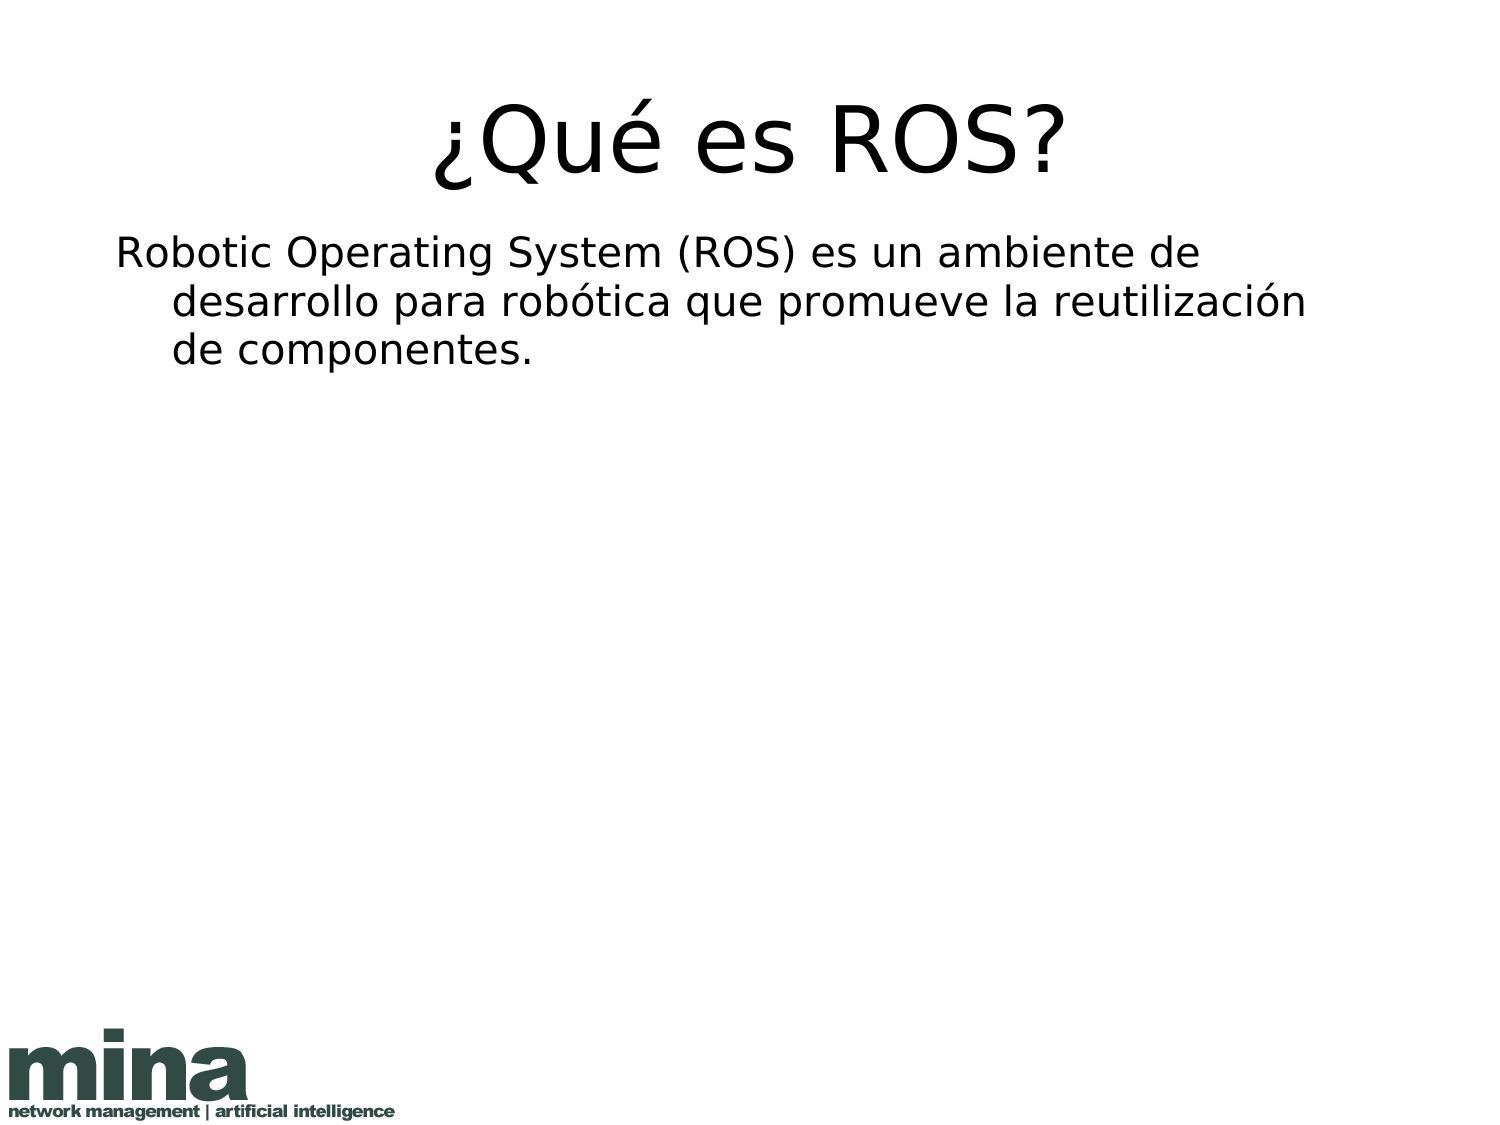

# ¿Qué es ROS?
Robotic Operating System (ROS) es un ambiente de desarrollo para robótica que promueve la reutilización de componentes.